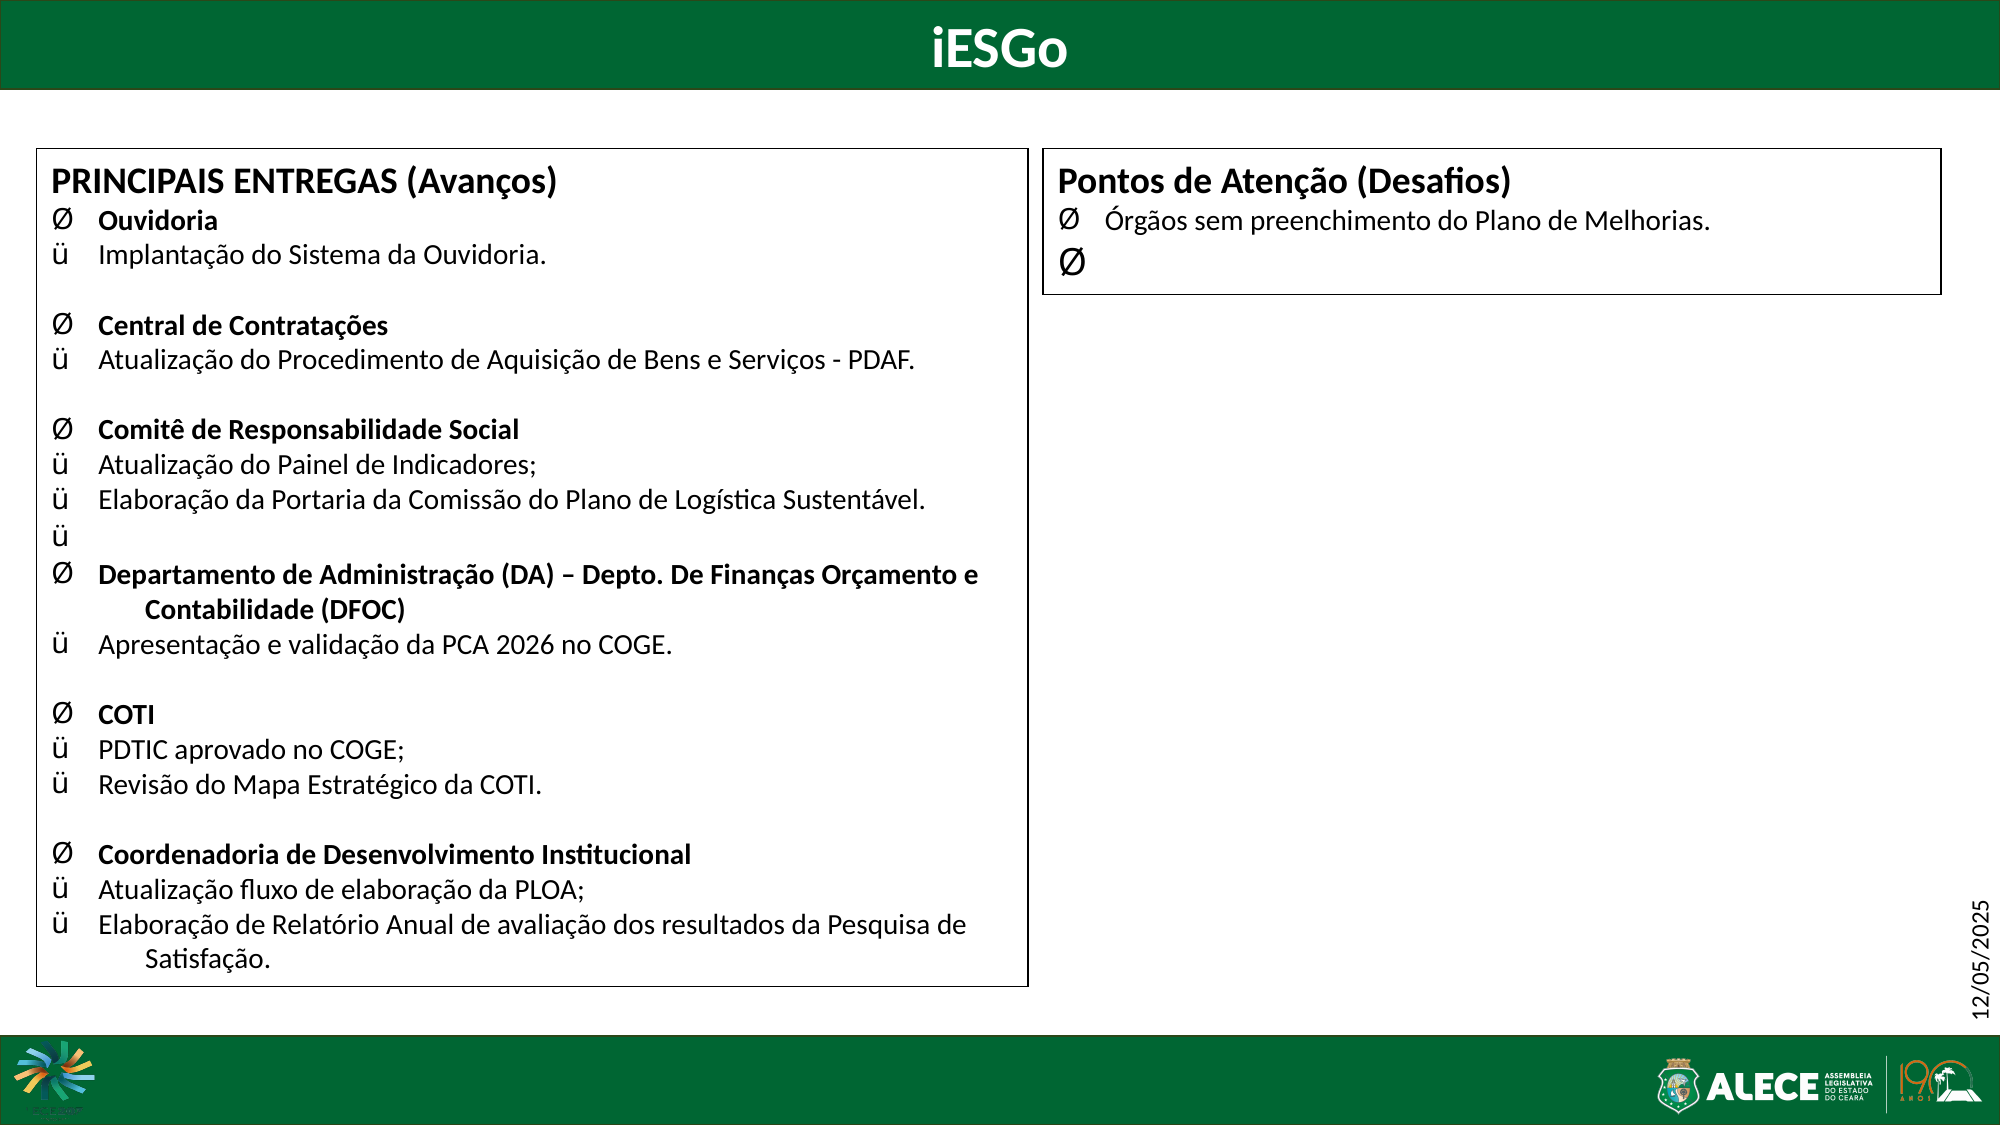

iESGo
PRINCIPAIS ENTREGAS (Avanços)
Ouvidoria
Implantação do Sistema da Ouvidoria.
Central de Contratações
Atualização do Procedimento de Aquisição de Bens e Serviços - PDAF.
Comitê de Responsabilidade Social
Atualização do Painel de Indicadores;
Elaboração da Portaria da Comissão do Plano de Logística Sustentável.
Departamento de Administração (DA) – Depto. De Finanças Orçamento e Contabilidade (DFOC)
Apresentação e validação da PCA 2026 no COGE.
COTI
PDTIC aprovado no COGE;
Revisão do Mapa Estratégico da COTI.
Coordenadoria de Desenvolvimento Institucional
Atualização fluxo de elaboração da PLOA;
Elaboração de Relatório Anual de avaliação dos resultados da Pesquisa de Satisfação.
Pontos de Atenção (Desafios)
Órgãos sem preenchimento do Plano de Melhorias.
12/05/2025